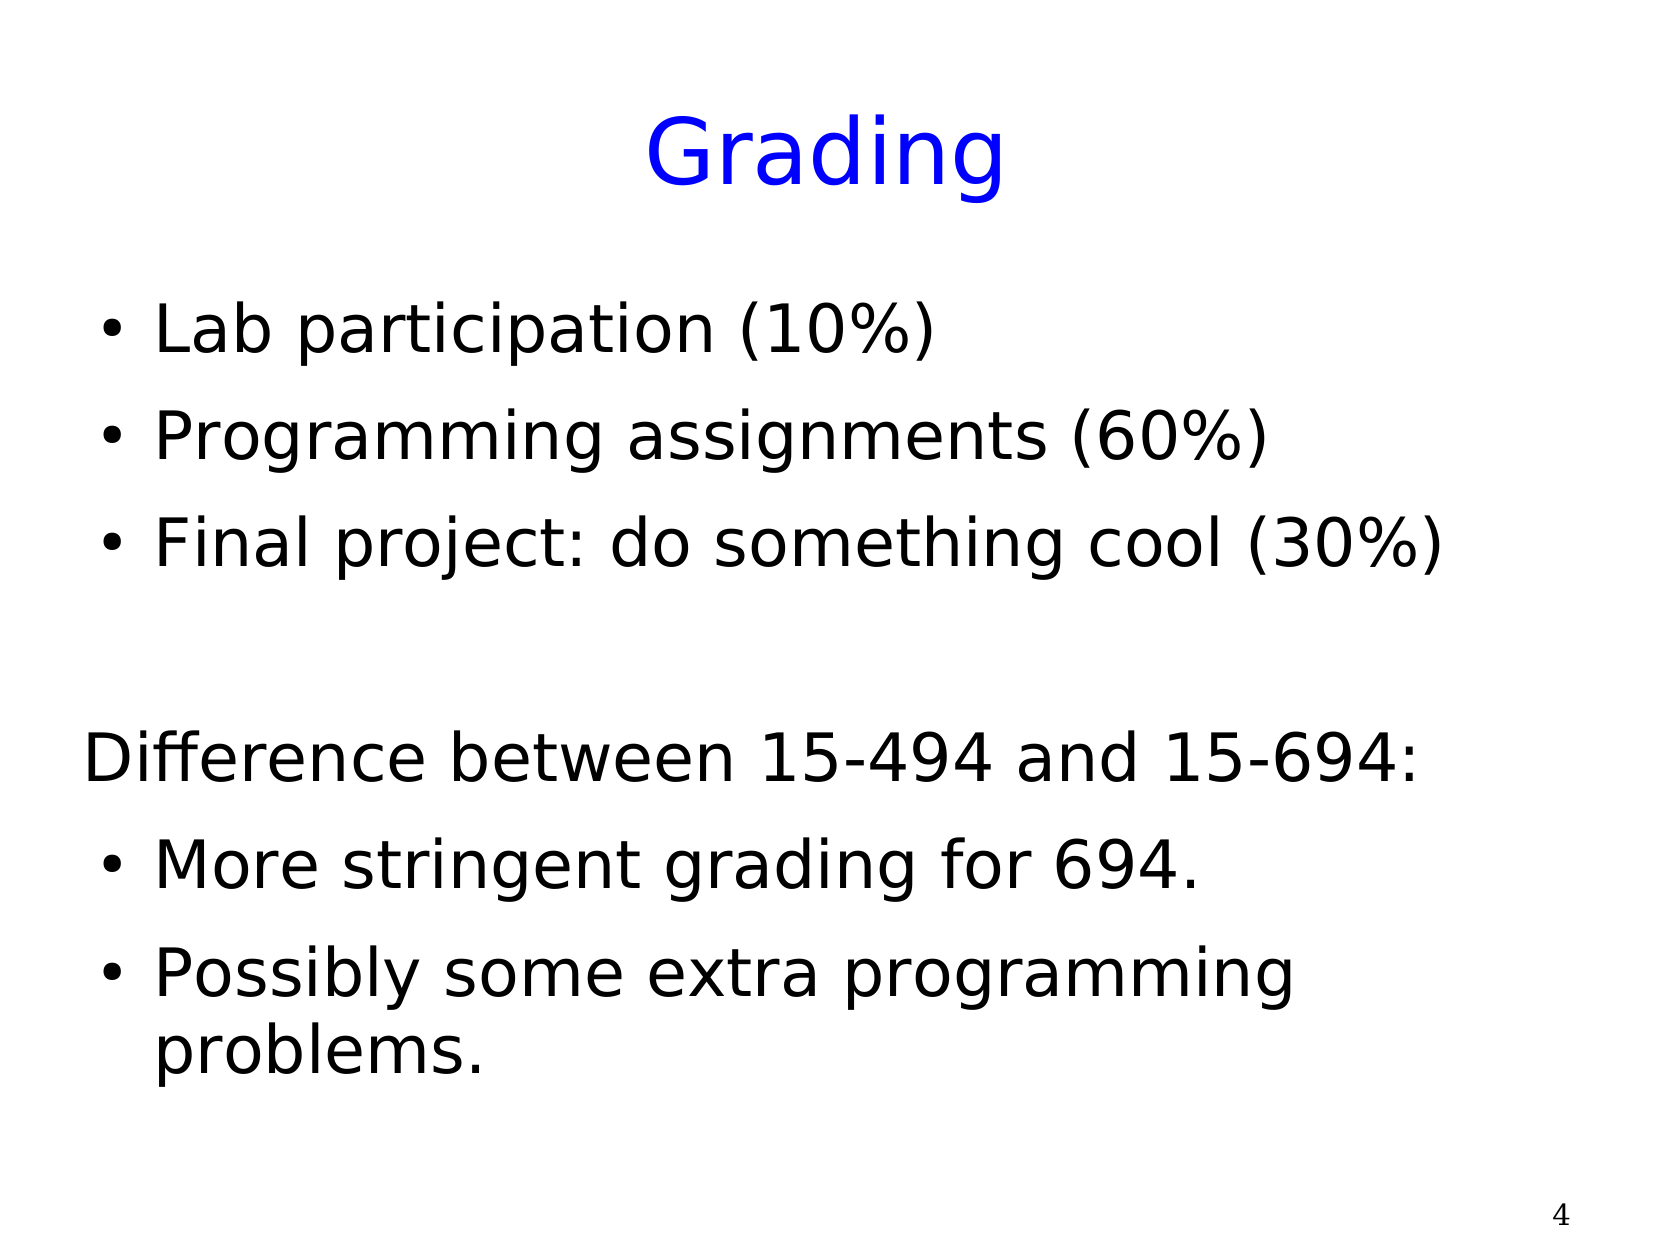

# Grading
Lab participation (10%)
Programming assignments (60%)
Final project: do something cool (30%)
Difference between 15-494 and 15-694:
More stringent grading for 694.
Possibly some extra programming problems.
4